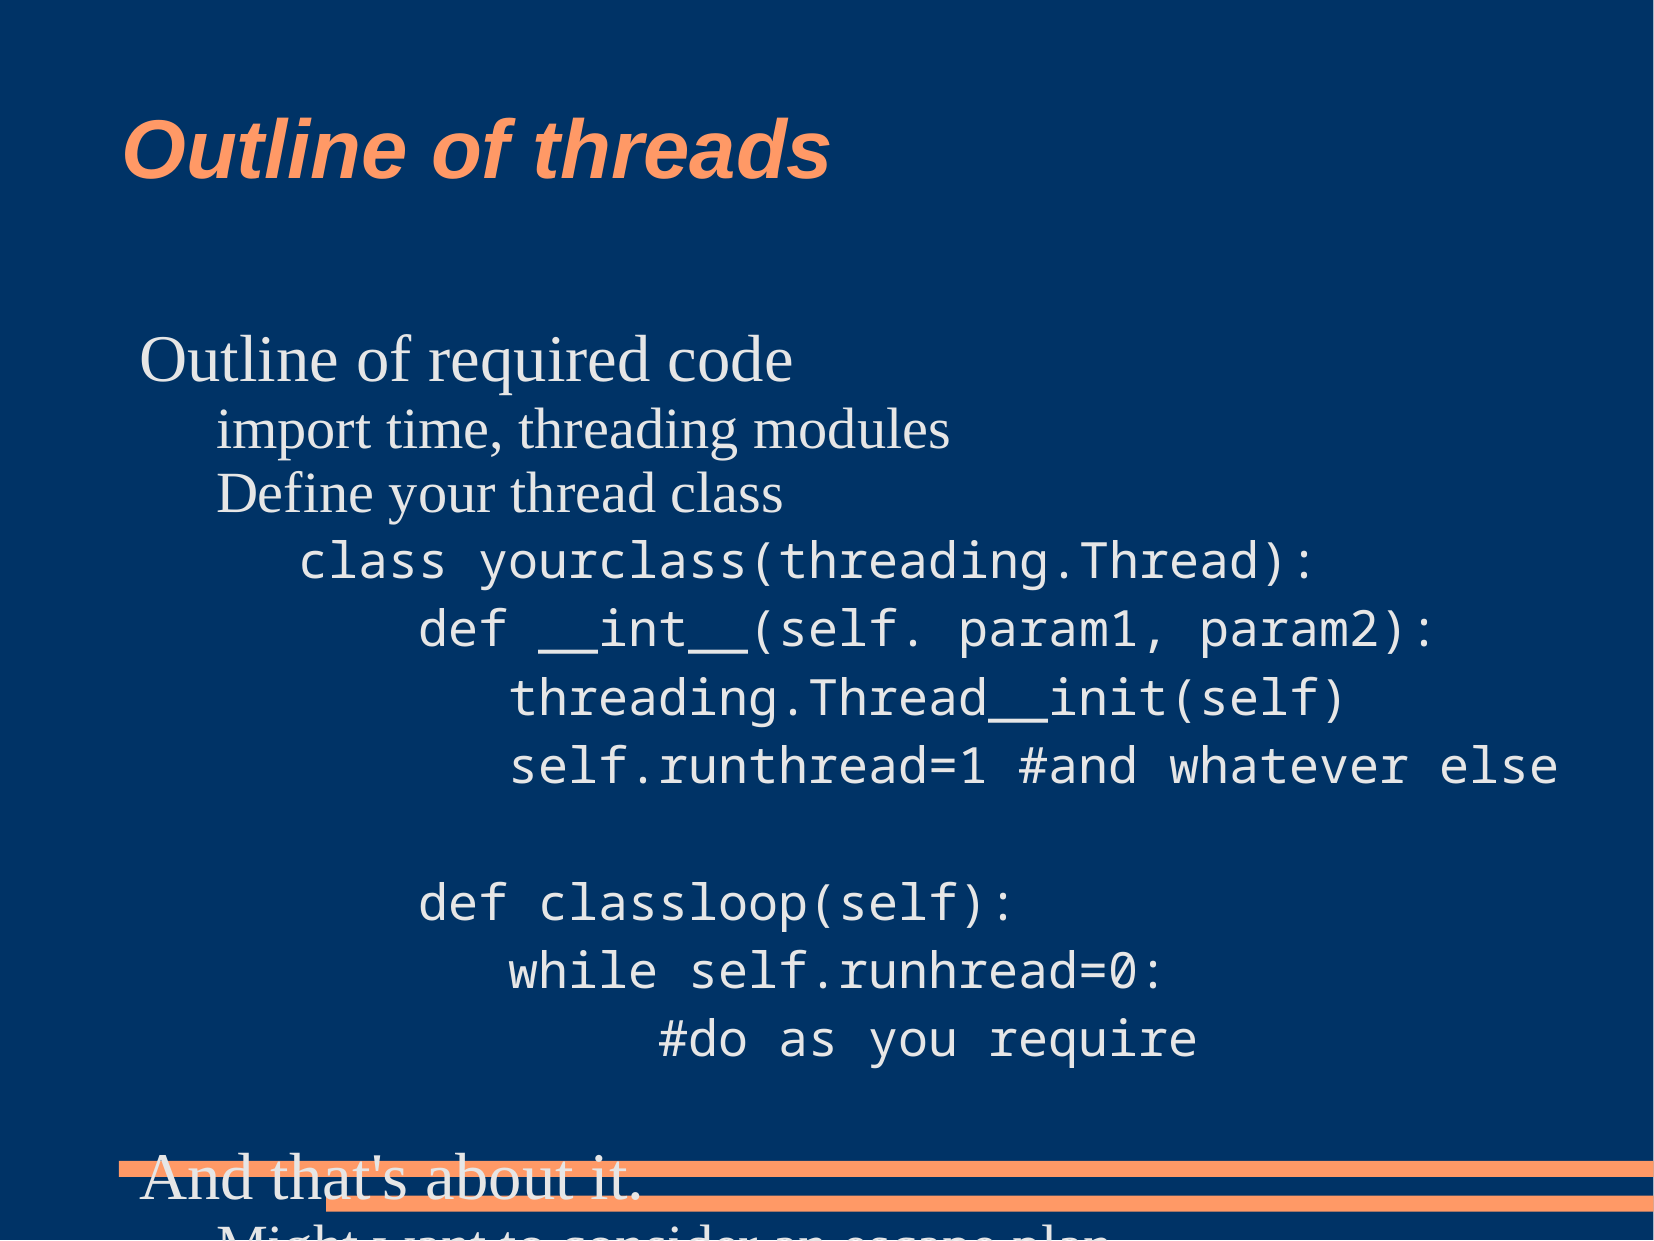

# Outline of threads
Outline of required code
import time, threading modules
Define your thread class
class yourclass(threading.Thread):
 def __int__(self. param1, param2):
 threading.Thread__init(self)
 self.runthread=1 #and whatever else
 def classloop(self):
 while self.runhread=0:
 #do as you require
And that's about it.
Might want to consider an escape plan